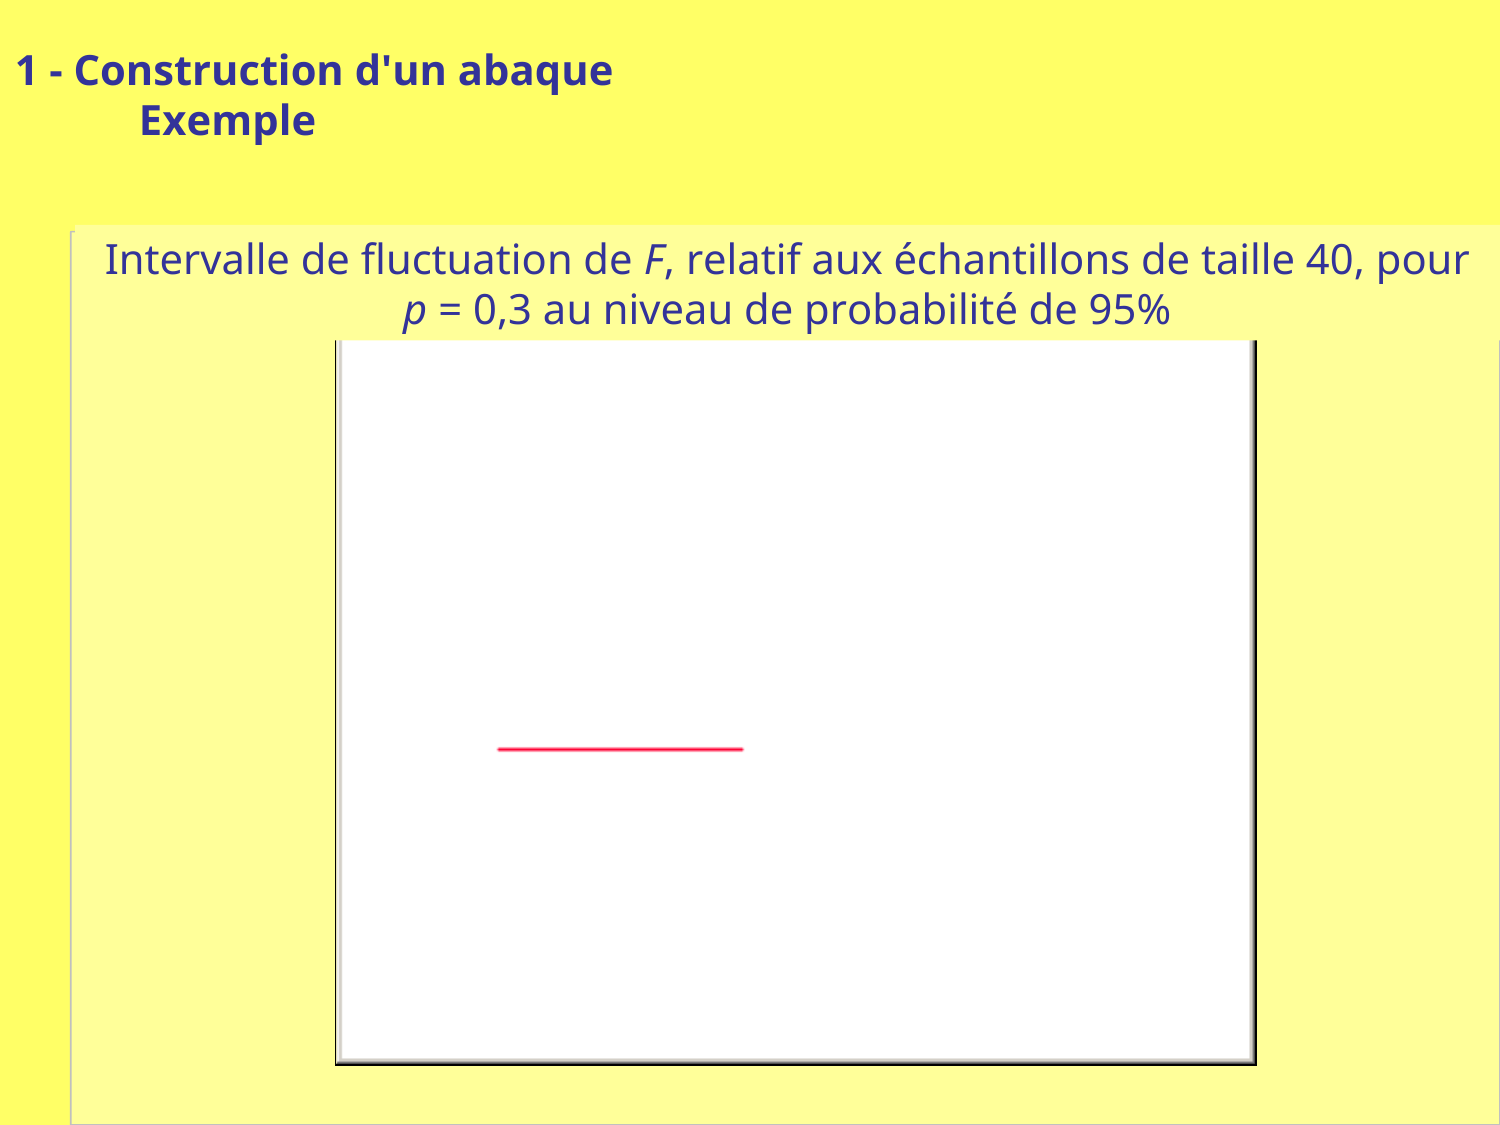

1 - Construction d'un abaque
	Exemple
Intervalle de fluctuation de F, relatif aux échantillons de taille 40, pour p = 0,3 au niveau de probabilité de 95%